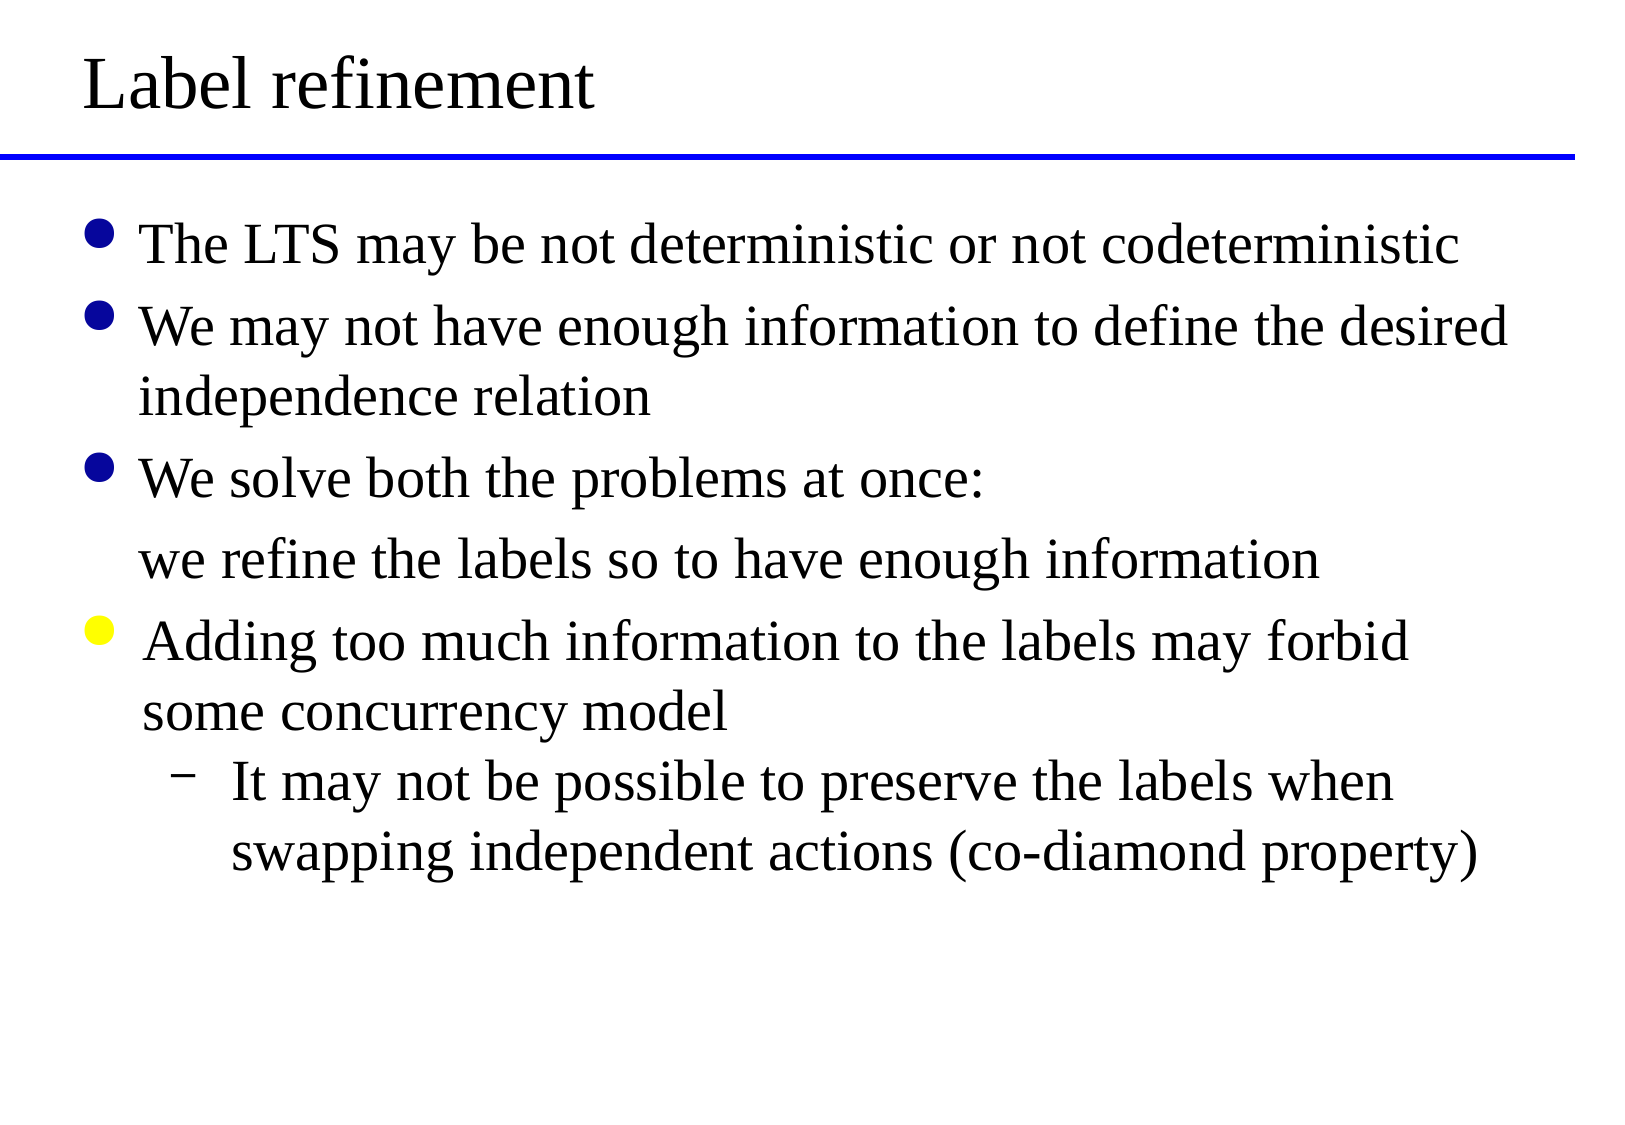

# Label refinement
The LTS may be not deterministic or not codeterministic
We may not have enough information to define the desired independence relation
We solve both the problems at once:
we refine the labels so to have enough information
Adding too much information to the labels may forbid some concurrency model
It may not be possible to preserve the labels when swapping independent actions (co-diamond property)